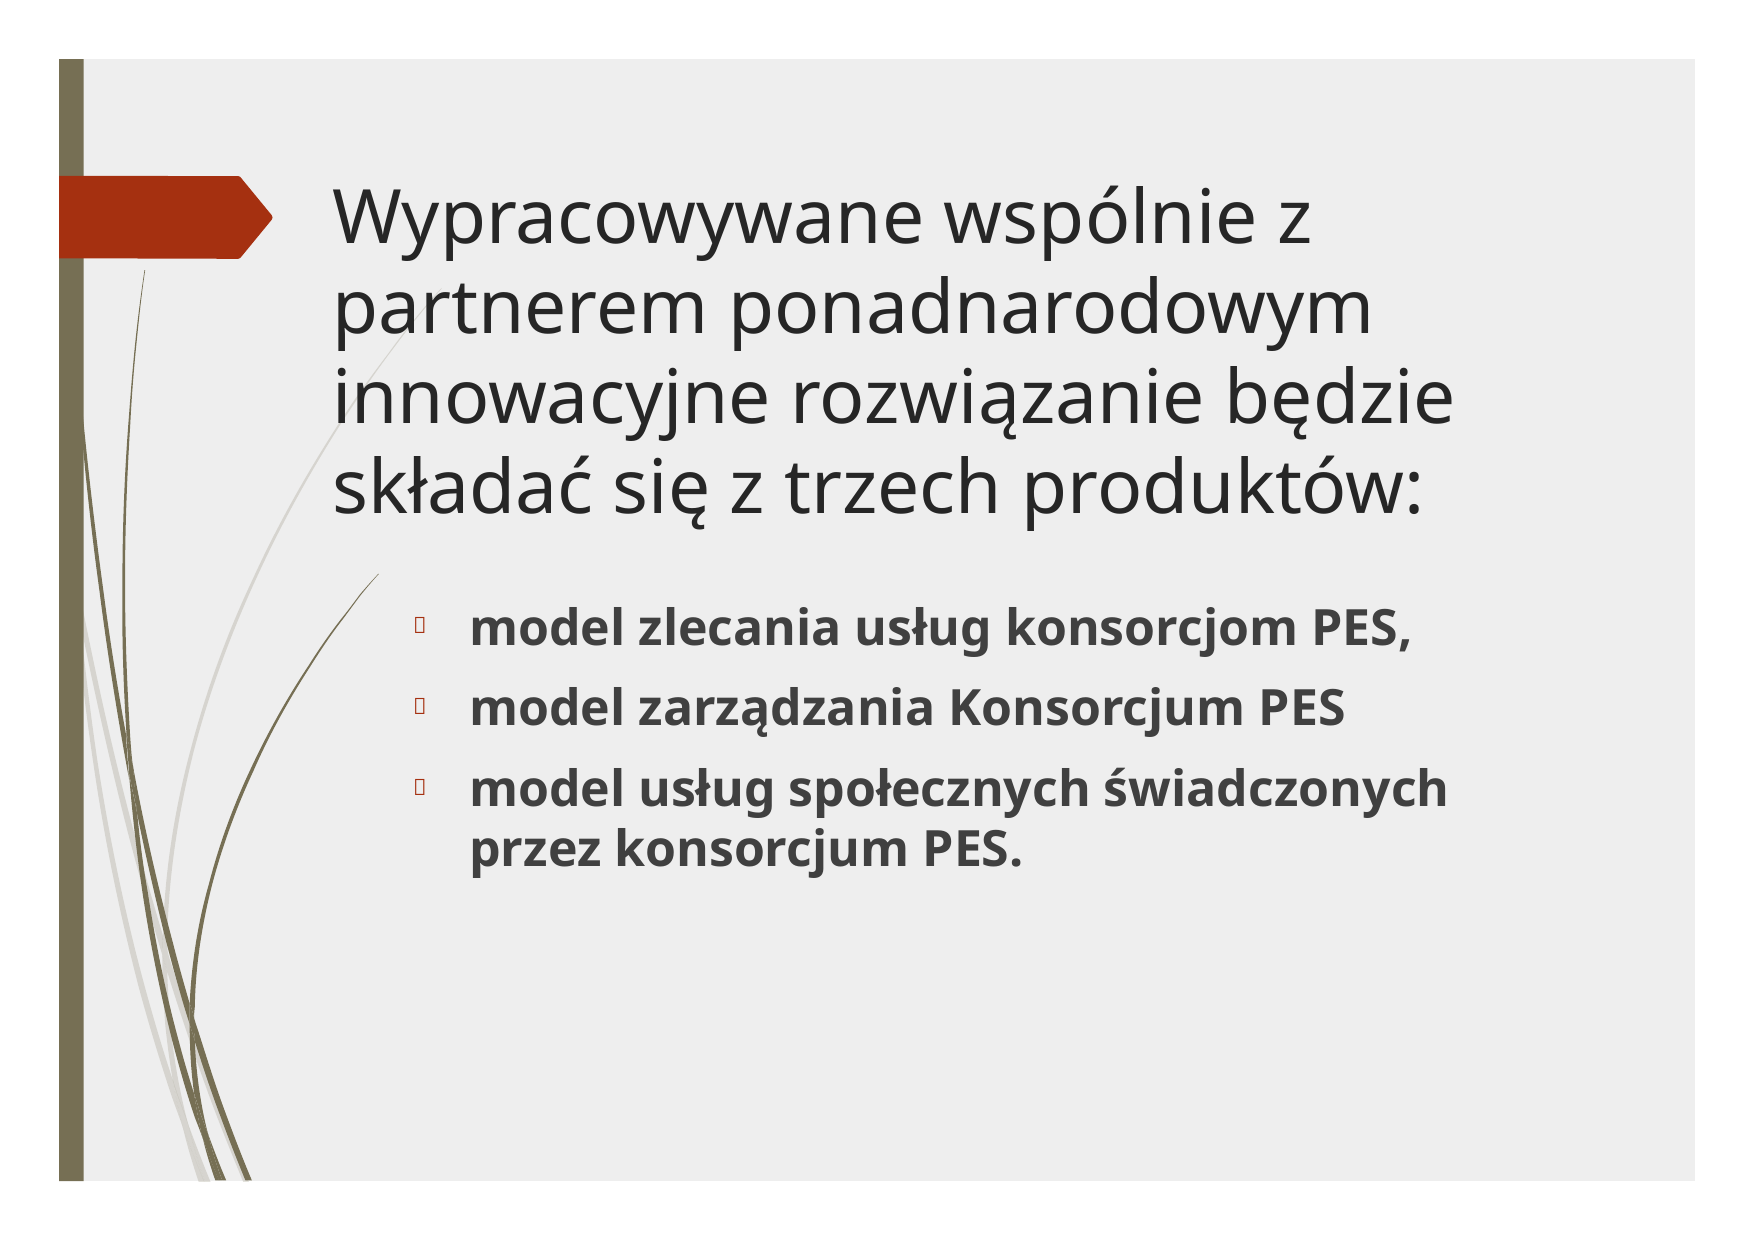

# Wypracowywane wspólnie z partnerem ponadnarodowym innowacyjne rozwiązanie będzie składać się z trzech produktów:
model zlecania usług konsorcjom PES,
model zarządzania Konsorcjum PES
model usług społecznych świadczonych przez konsorcjum PES.